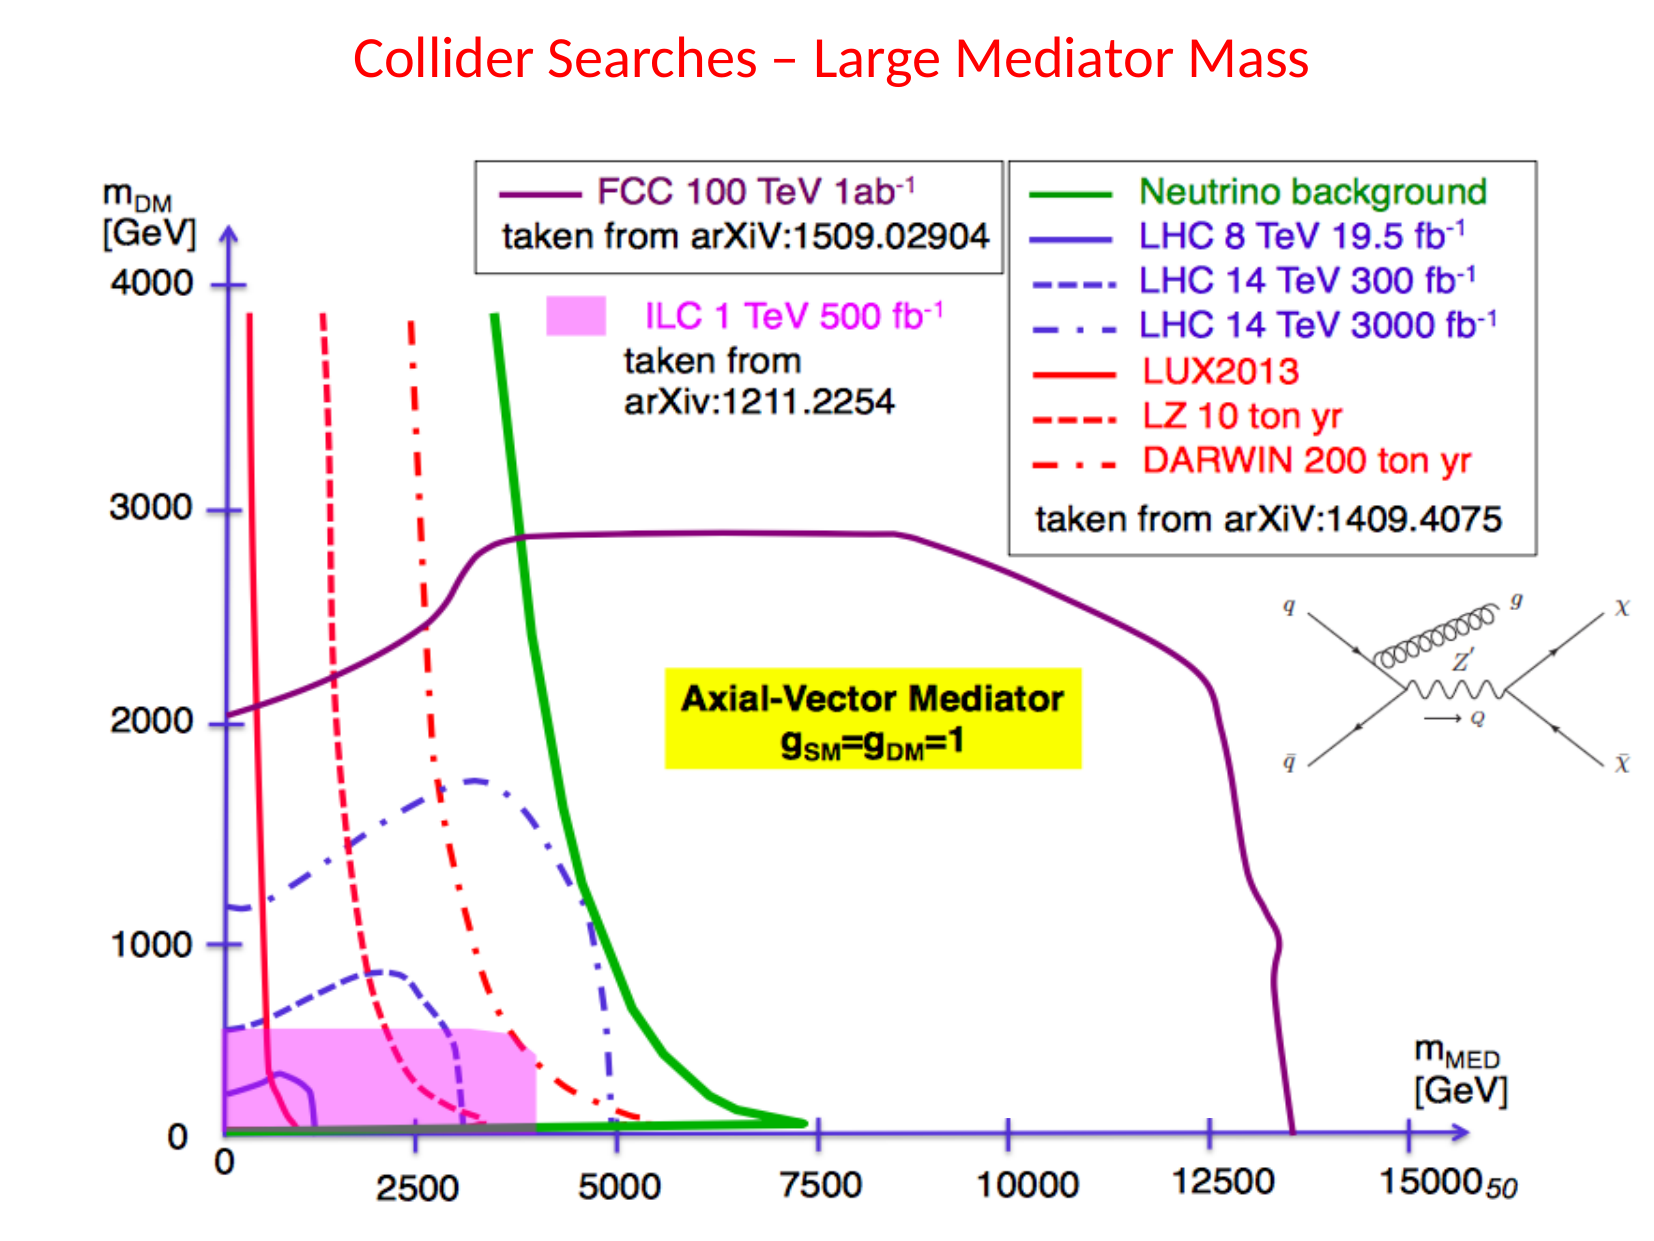

# Collider Searches – Large Mediator Mass